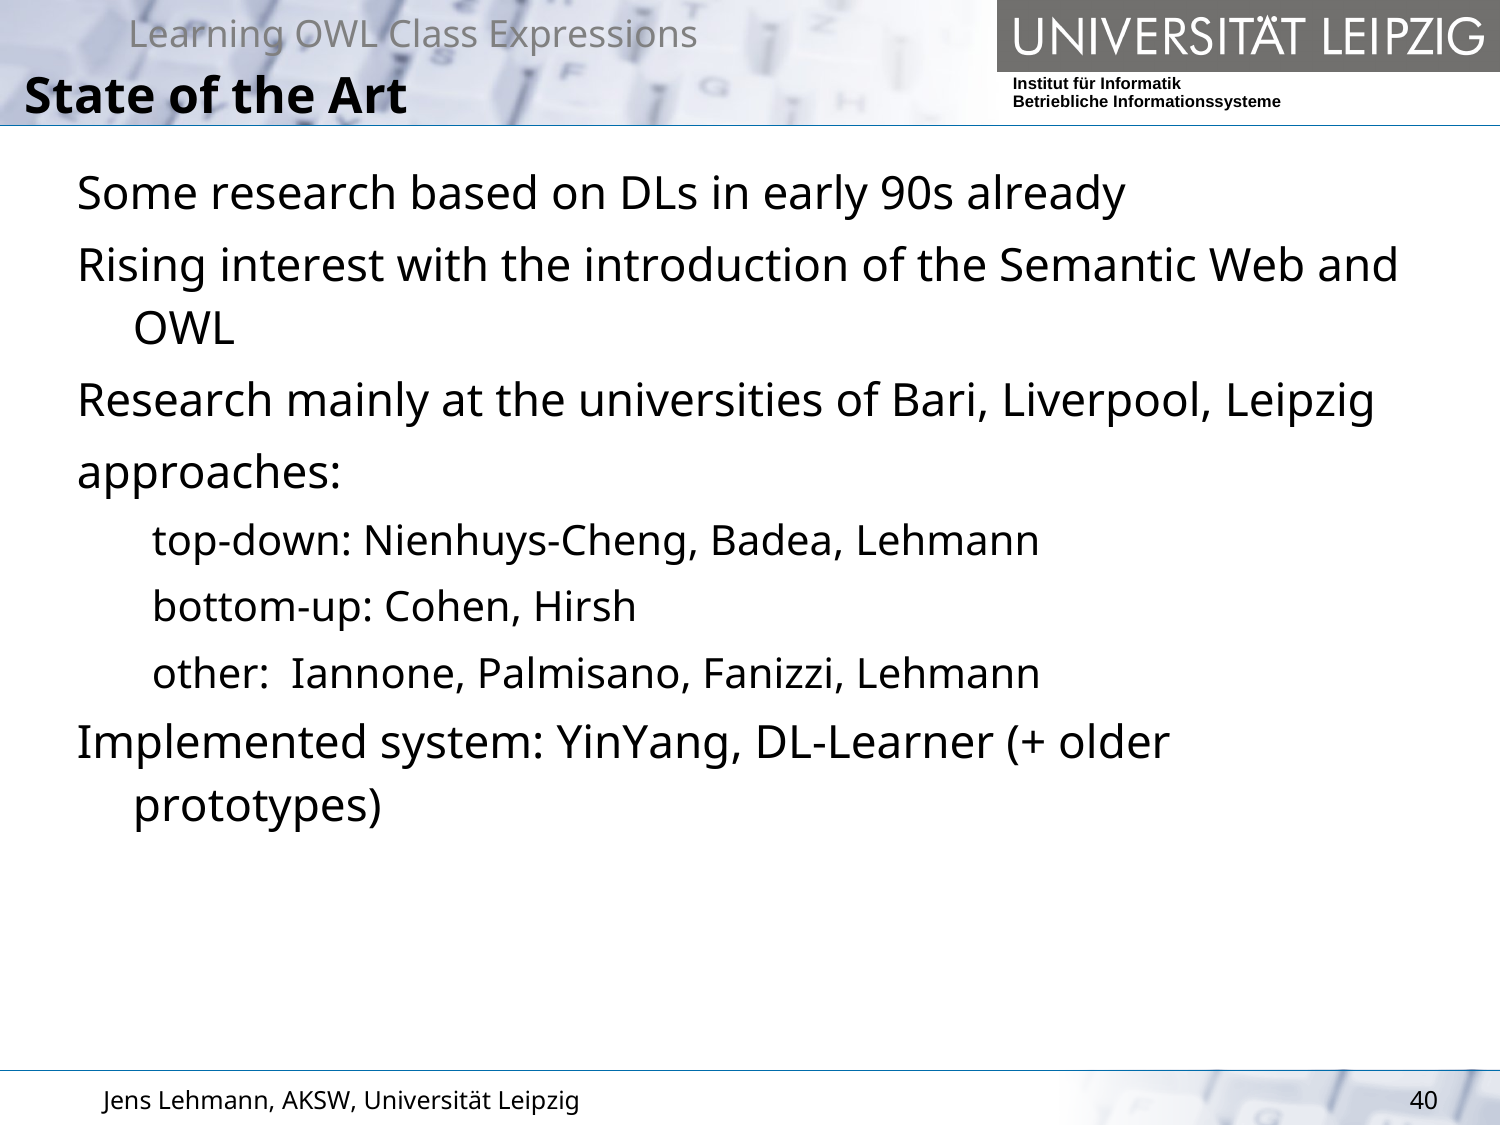

# State of the Art
Some research based on DLs in early 90s already
Rising interest with the introduction of the Semantic Web and OWL
Research mainly at the universities of Bari, Liverpool, Leipzig
approaches:
top-down: Nienhuys-Cheng, Badea, Lehmann
bottom-up: Cohen, Hirsh
other: Iannone, Palmisano, Fanizzi, Lehmann
Implemented system: YinYang, DL-Learner (+ older prototypes)
Jens Lehmann, AKSW, Universität Leipzig
40